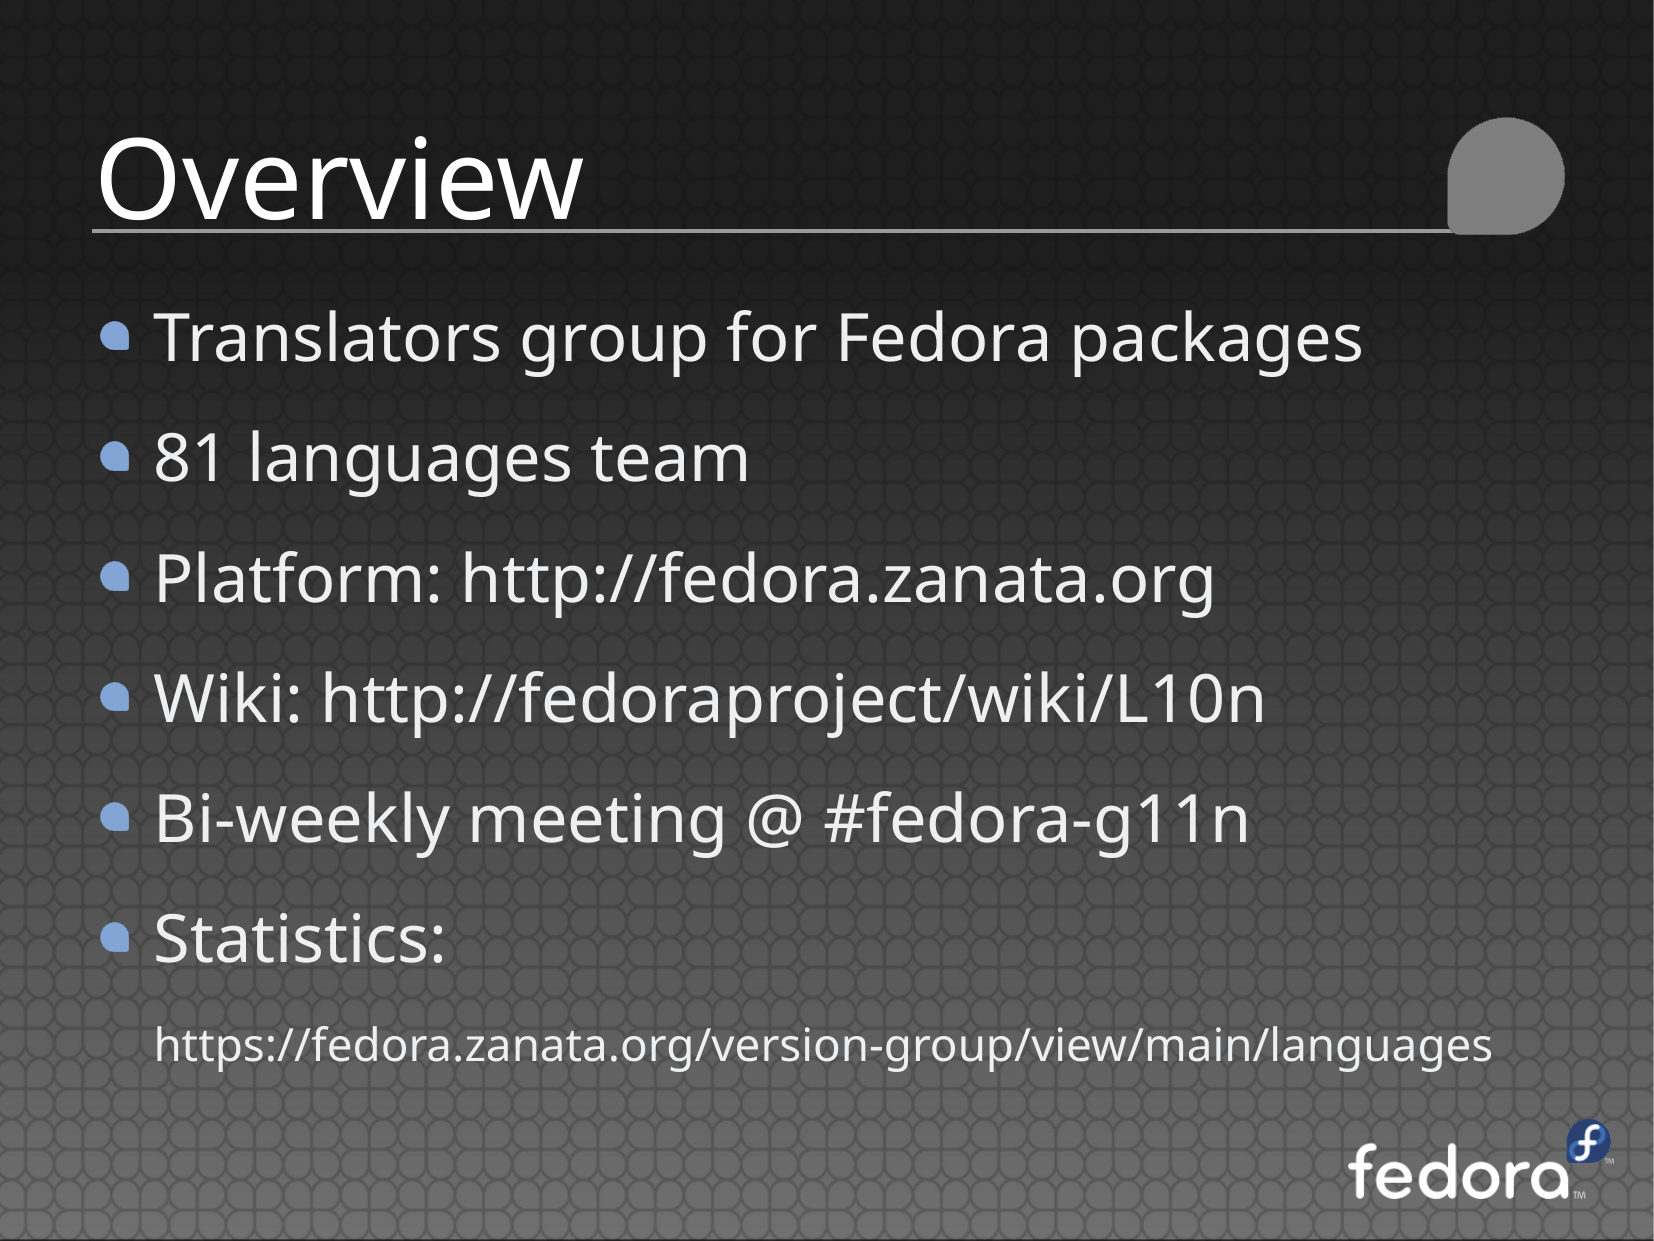

Overview
# Translators group for Fedora packages
81 languages team
Platform: http://fedora.zanata.org
Wiki: http://fedoraproject/wiki/L10n
Bi-weekly meeting @ #fedora-g11n
Statistics:
https://fedora.zanata.org/version-group/view/main/languages